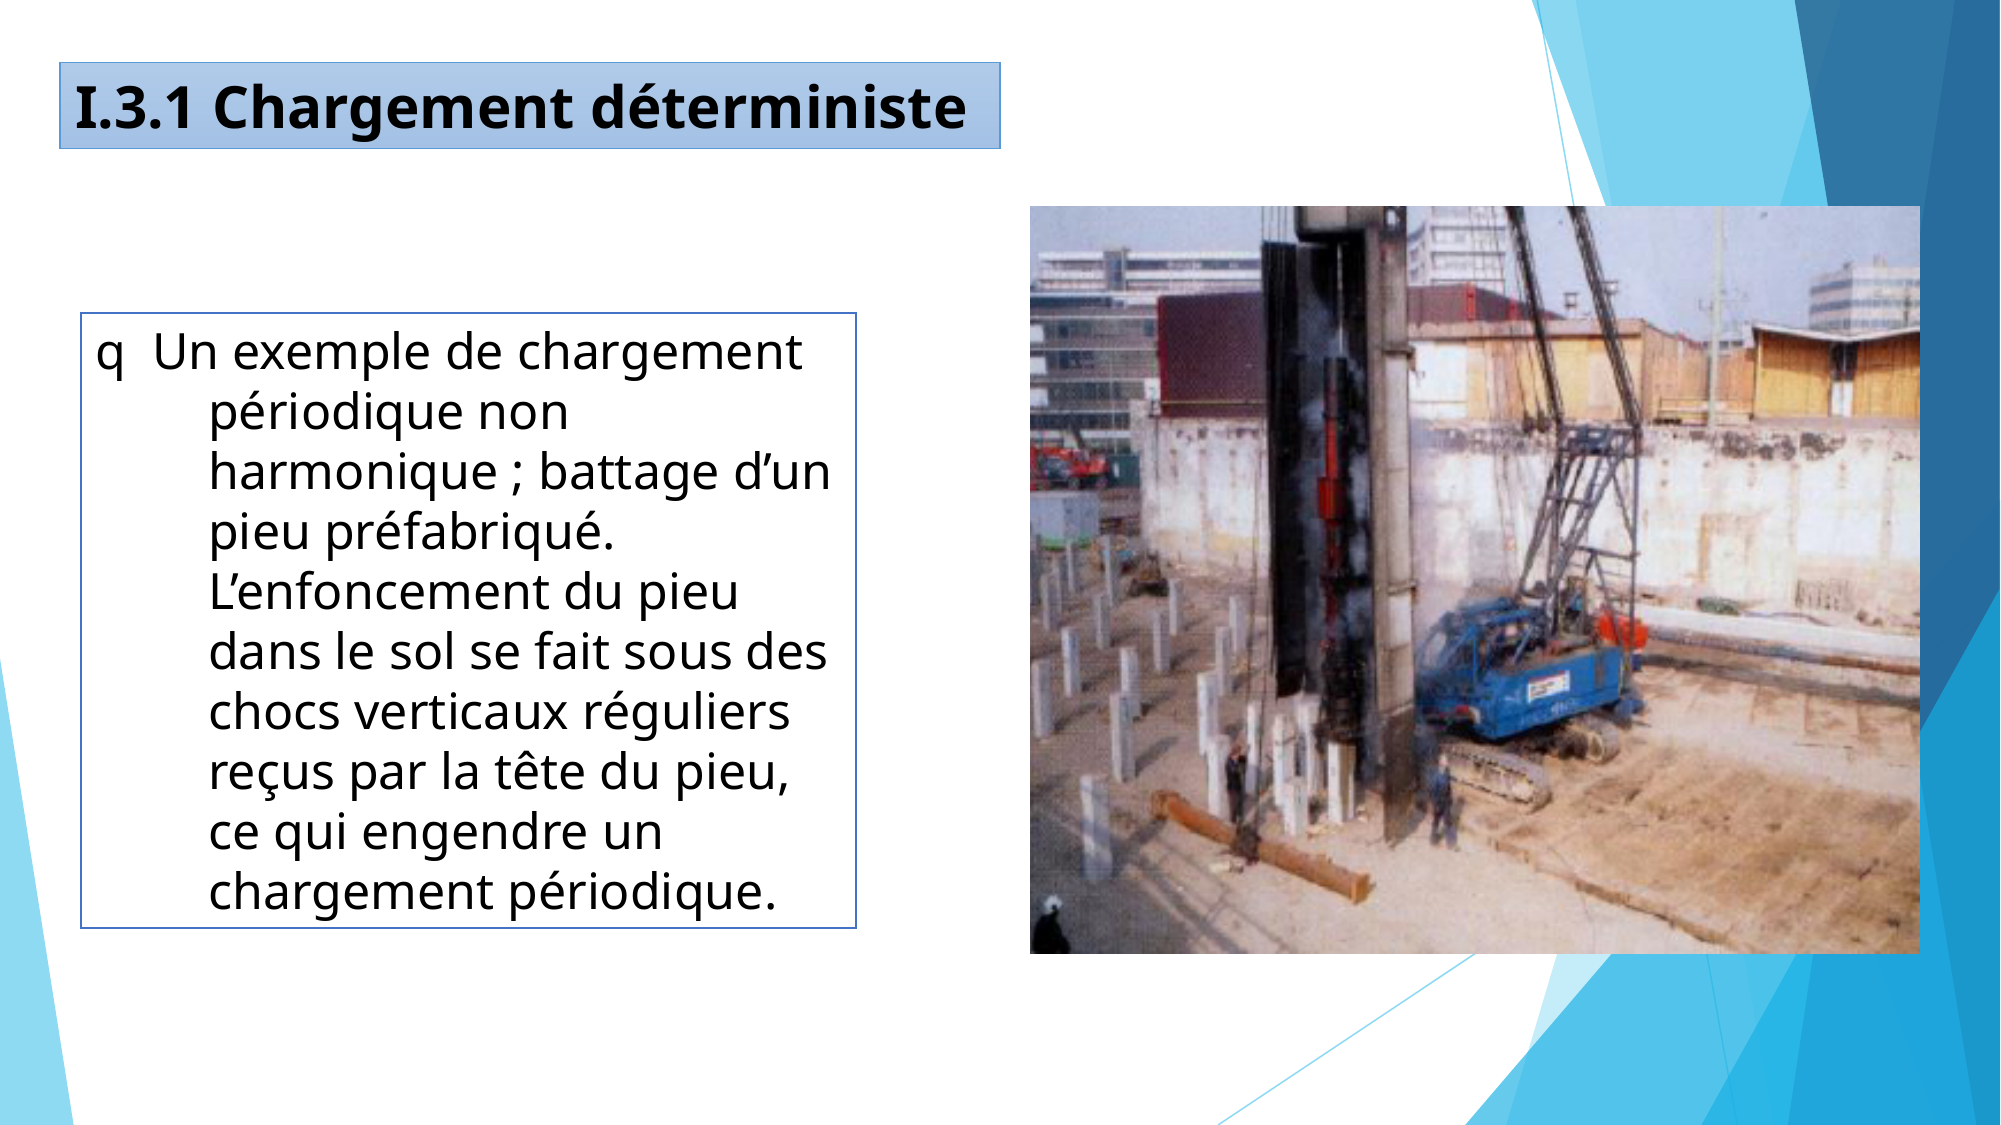

I.3.1 Chargement déterministe
Un exemple de chargement périodique non harmonique ; battage d’un pieu préfabriqué. L’enfoncement du pieu dans le sol se fait sous des chocs verticaux réguliers reçus par la tête du pieu, ce qui engendre un chargement périodique.